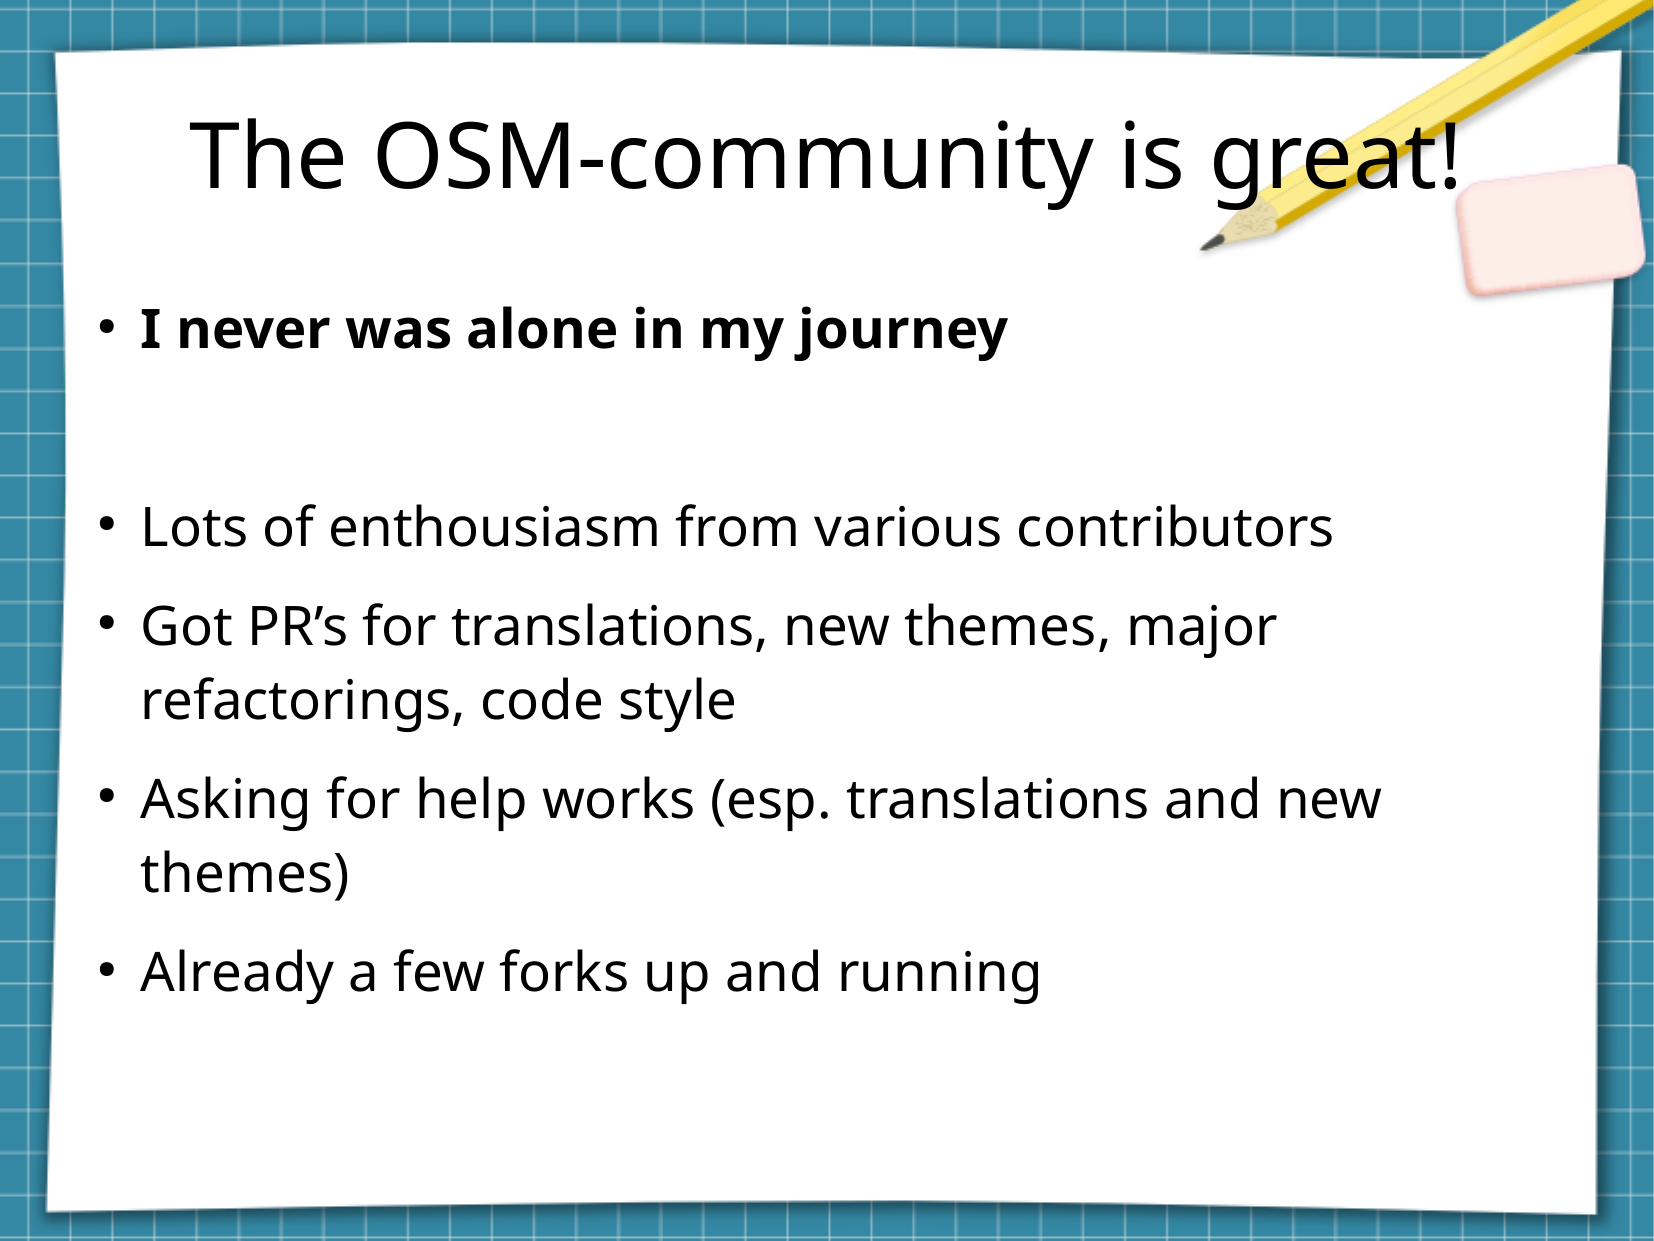

# The OSM-community is great!
I never was alone in my journey
Lots of enthousiasm from various contributors
Got PR’s for translations, new themes, major refactorings, code style
Asking for help works (esp. translations and new themes)
Already a few forks up and running